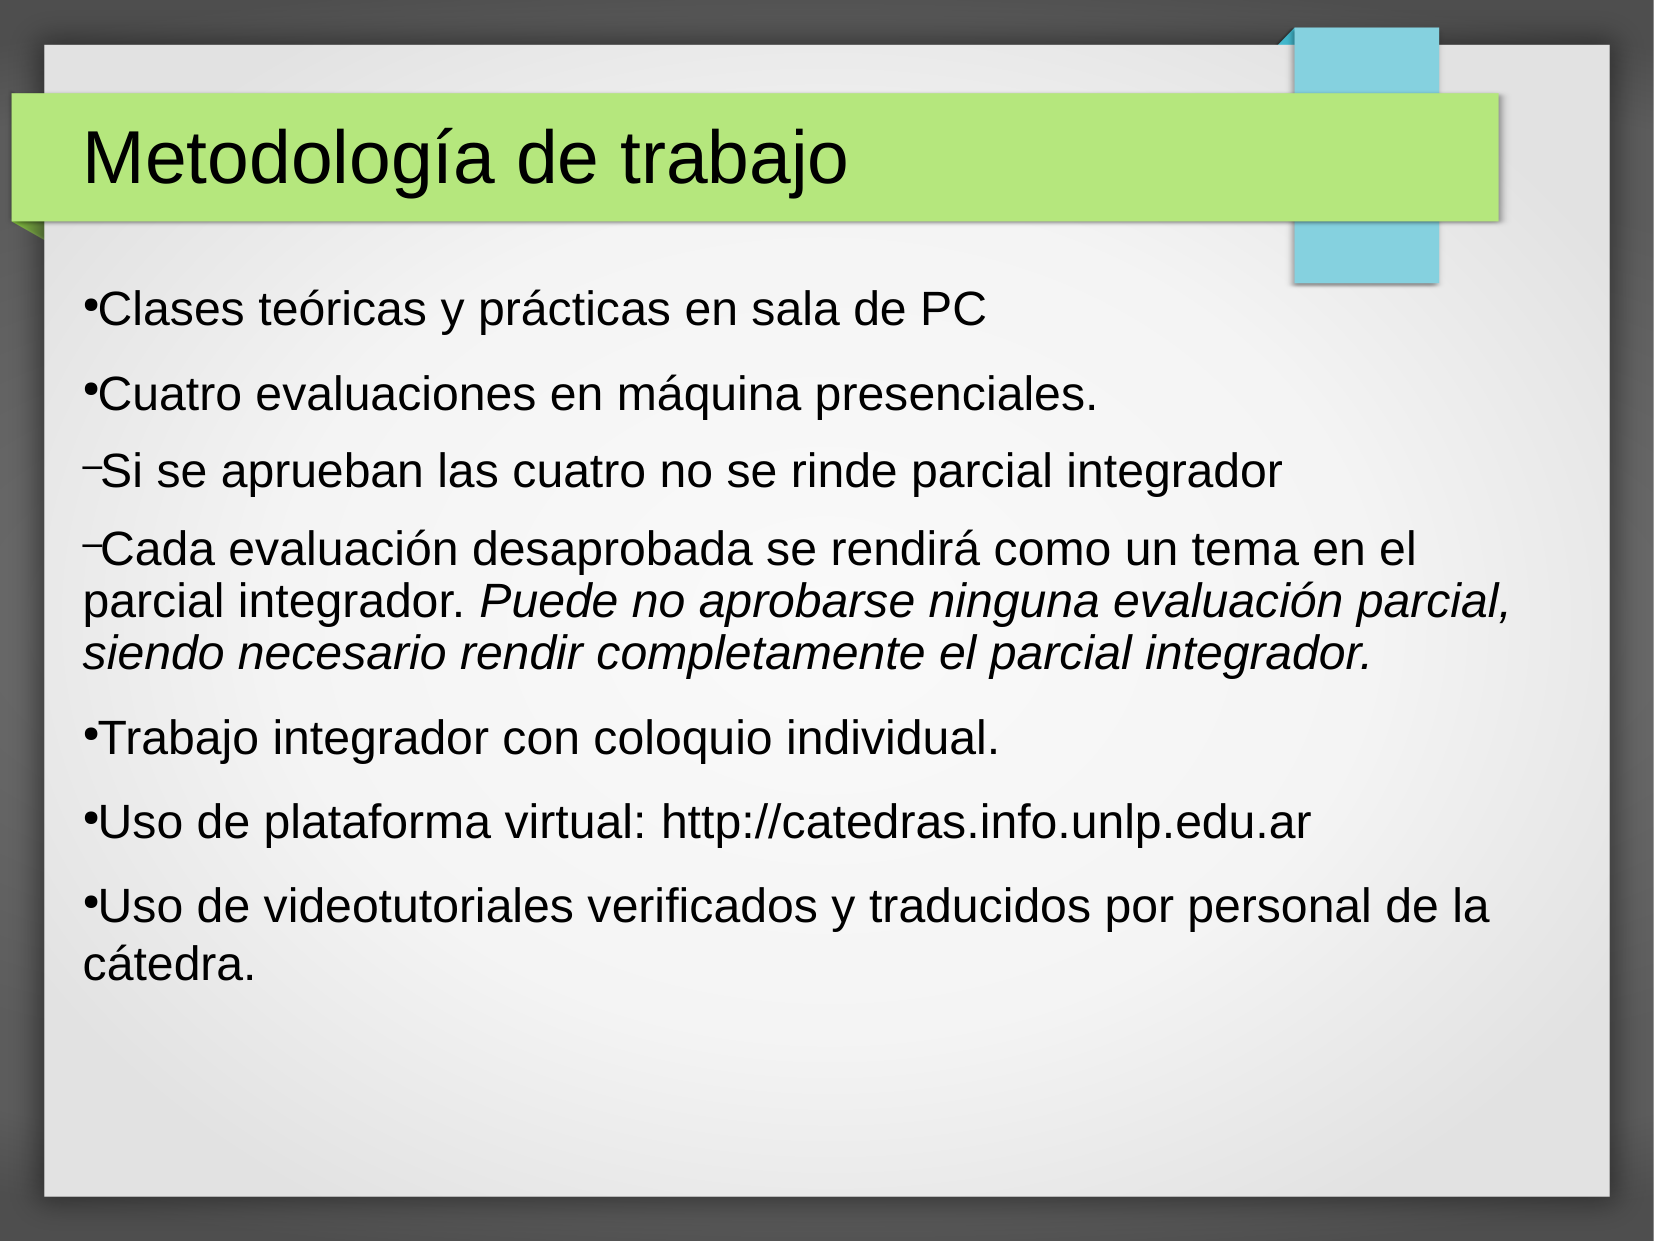

# Metodología de trabajo
Clases teóricas y prácticas en sala de PC
Cuatro evaluaciones en máquina presenciales.
Si se aprueban las cuatro no se rinde parcial integrador
Cada evaluación desaprobada se rendirá como un tema en el parcial integrador. Puede no aprobarse ninguna evaluación parcial, siendo necesario rendir completamente el parcial integrador.
Trabajo integrador con coloquio individual.
Uso de plataforma virtual: http://catedras.info.unlp.edu.ar
Uso de videotutoriales verificados y traducidos por personal de la cátedra.